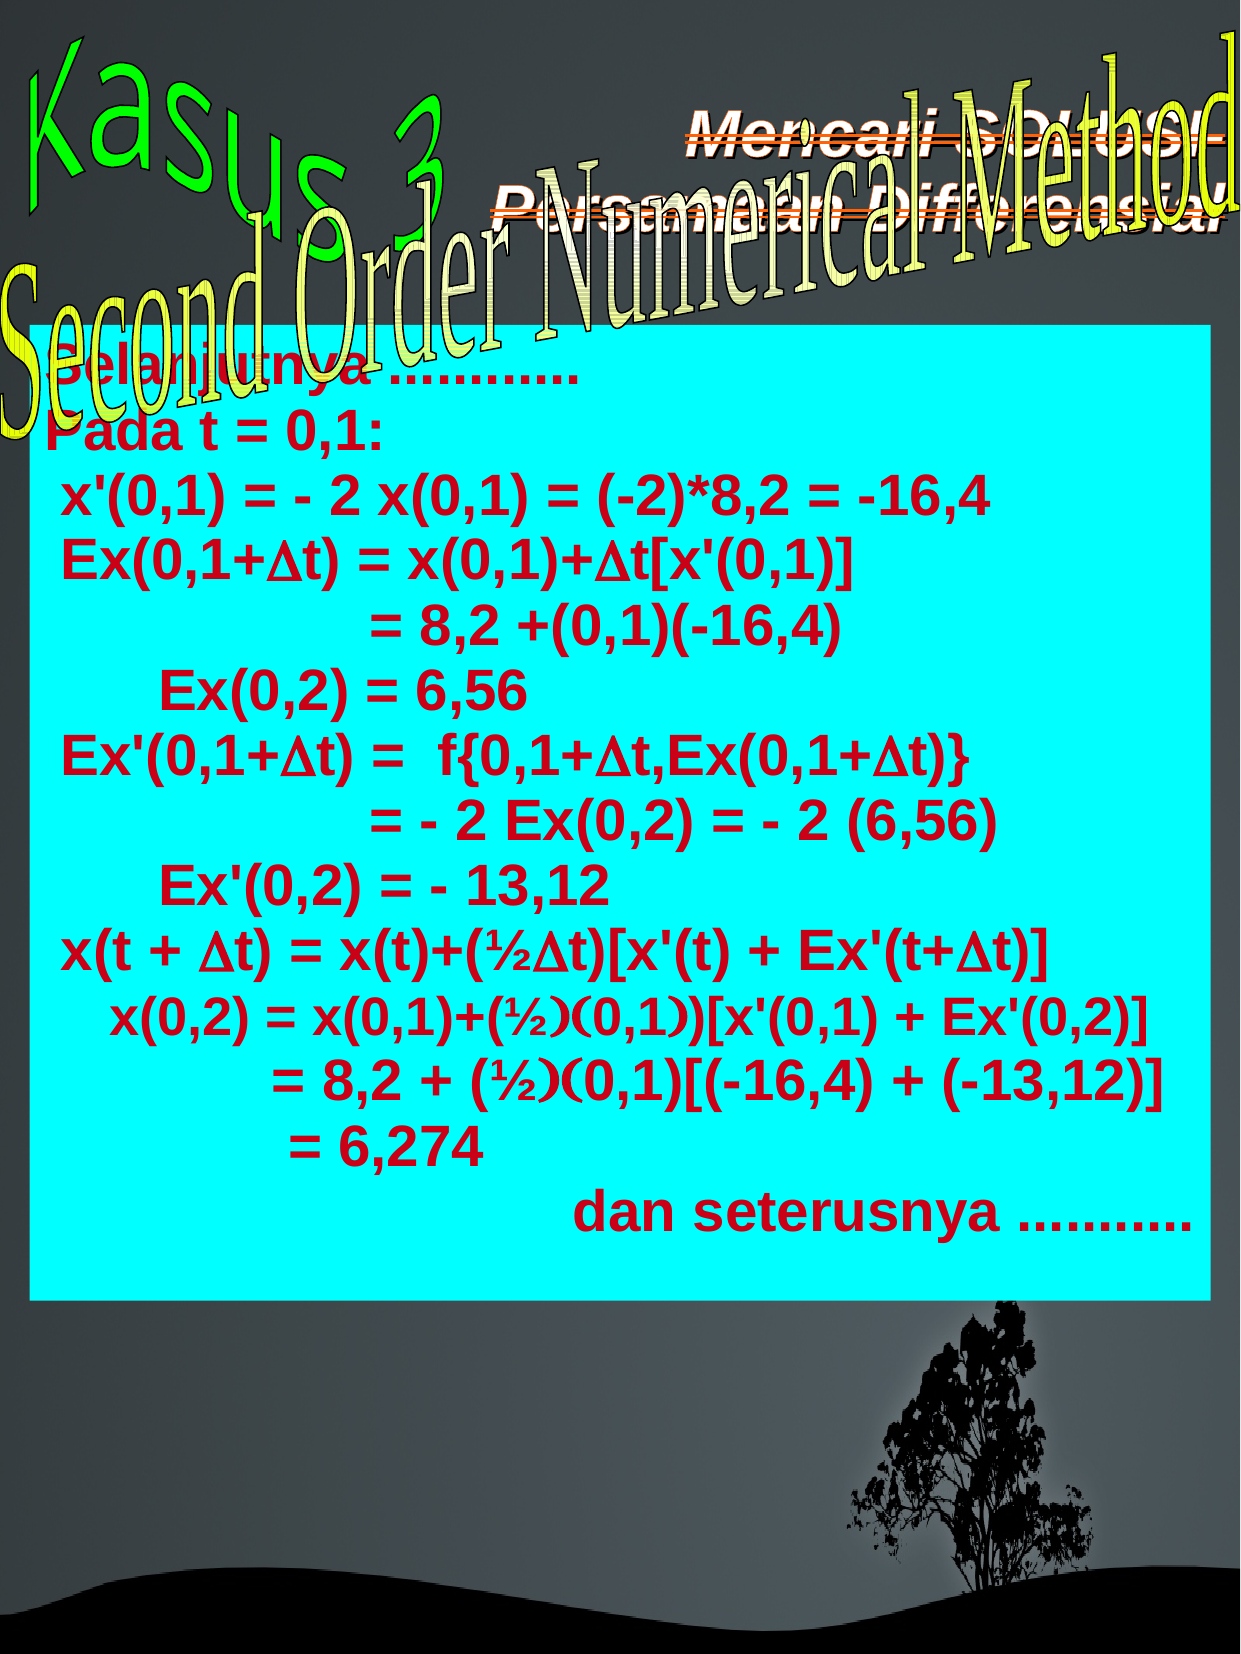

Second Order Numerical Method
Kasus 3
Mencari SOLUSI-Persamaan Differensial
Selanjutnya ............
Pada t = 0,1:
 x'(0,1) = - 2 x(0,1) = (-2)*8,2 = -16,4
 Ex(0,1+Dt) = x(0,1)+Dt[x'(0,1)]
 = 8,2 +(0,1)(-16,4)
 Ex(0,2) = 6,56
 Ex'(0,1+Dt) = f{0,1+Dt,Ex(0,1+Dt)}
 = - 2 Ex(0,2) = - 2 (6,56)
 Ex'(0,2) = - 13,12
 x(t + Dt) = x(t)+(½Dt)[x'(t) + Ex'(t+Dt)]
 x(0,2) = x(0,1)+(½)(0,1))[x'(0,1) + Ex'(0,2)]
 = 8,2 + (½)(0,1)[(-16,4) + (-13,12)]
 = 6,274
dan seterusnya ...........